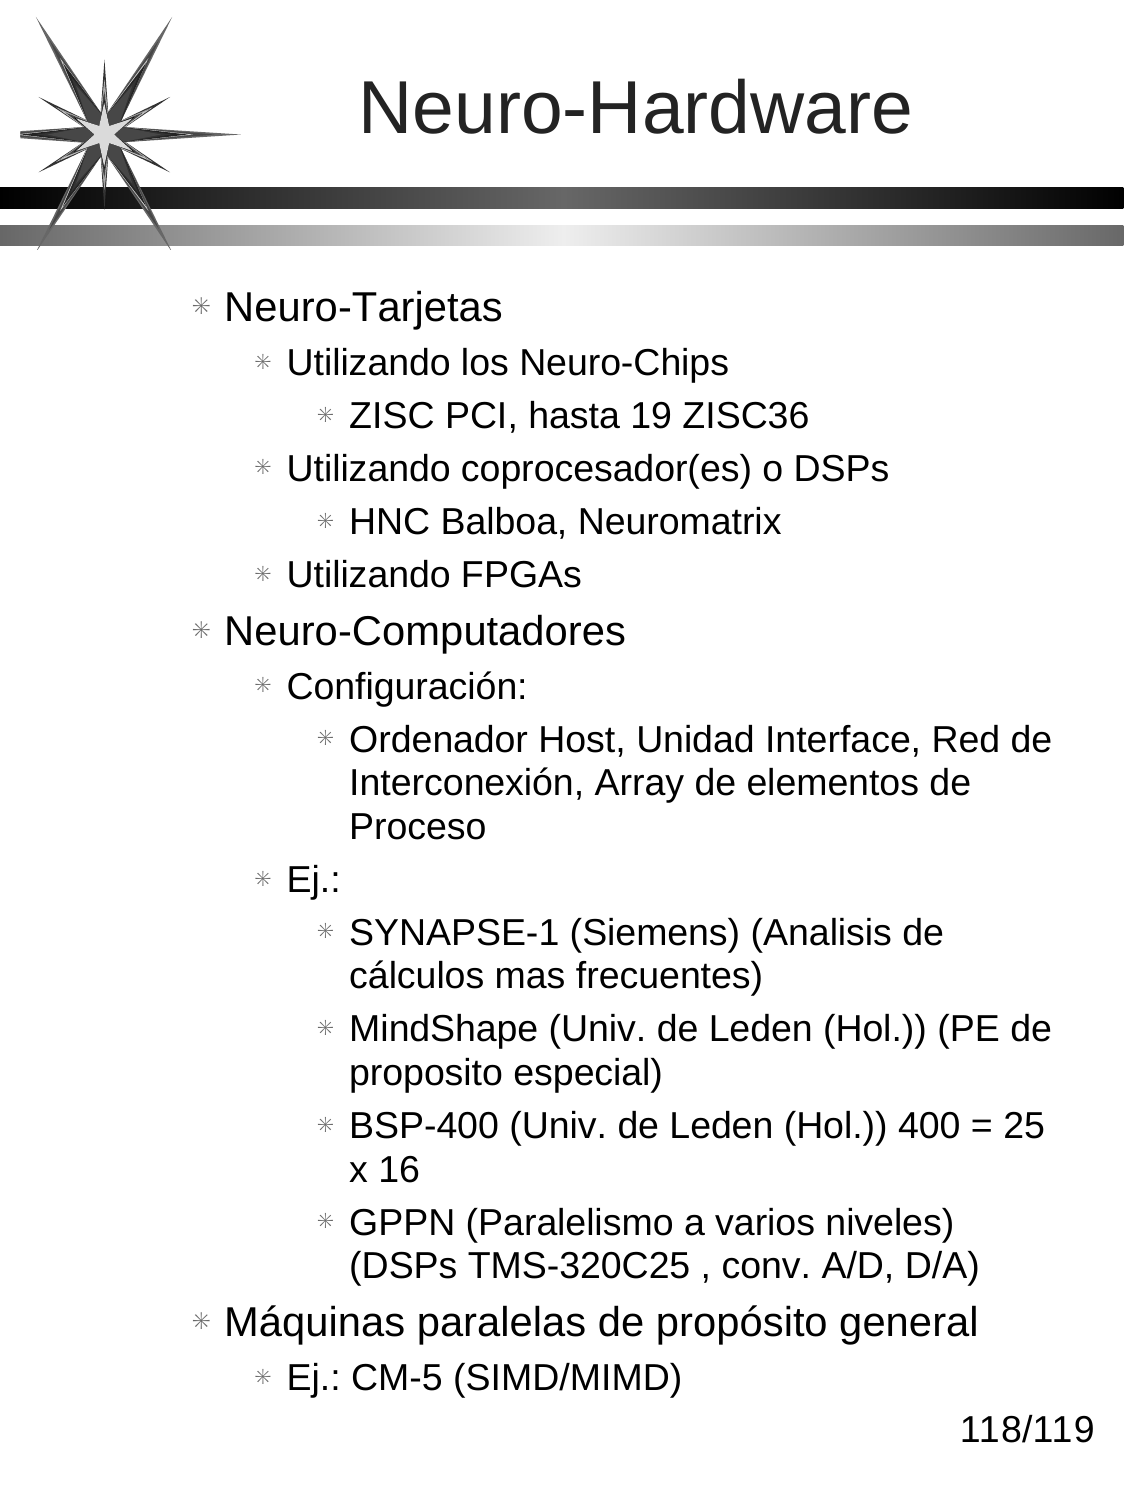

# Neuro-Hardware
Neuro-Tarjetas
Utilizando los Neuro-Chips
ZISC PCI, hasta 19 ZISC36
Utilizando coprocesador(es) o DSPs
HNC Balboa, Neuromatrix
Utilizando FPGAs
Neuro-Computadores
Configuración:
Ordenador Host, Unidad Interface, Red de Interconexión, Array de elementos de Proceso
Ej.:
SYNAPSE-1 (Siemens) (Analisis de cálculos mas frecuentes)
MindShape (Univ. de Leden (Hol.)) (PE de proposito especial)
BSP-400 (Univ. de Leden (Hol.)) 400 = 25 x 16
GPPN (Paralelismo a varios niveles) (DSPs TMS-320C25 , conv. A/D, D/A)
Máquinas paralelas de propósito general
Ej.: CM-5 (SIMD/MIMD)